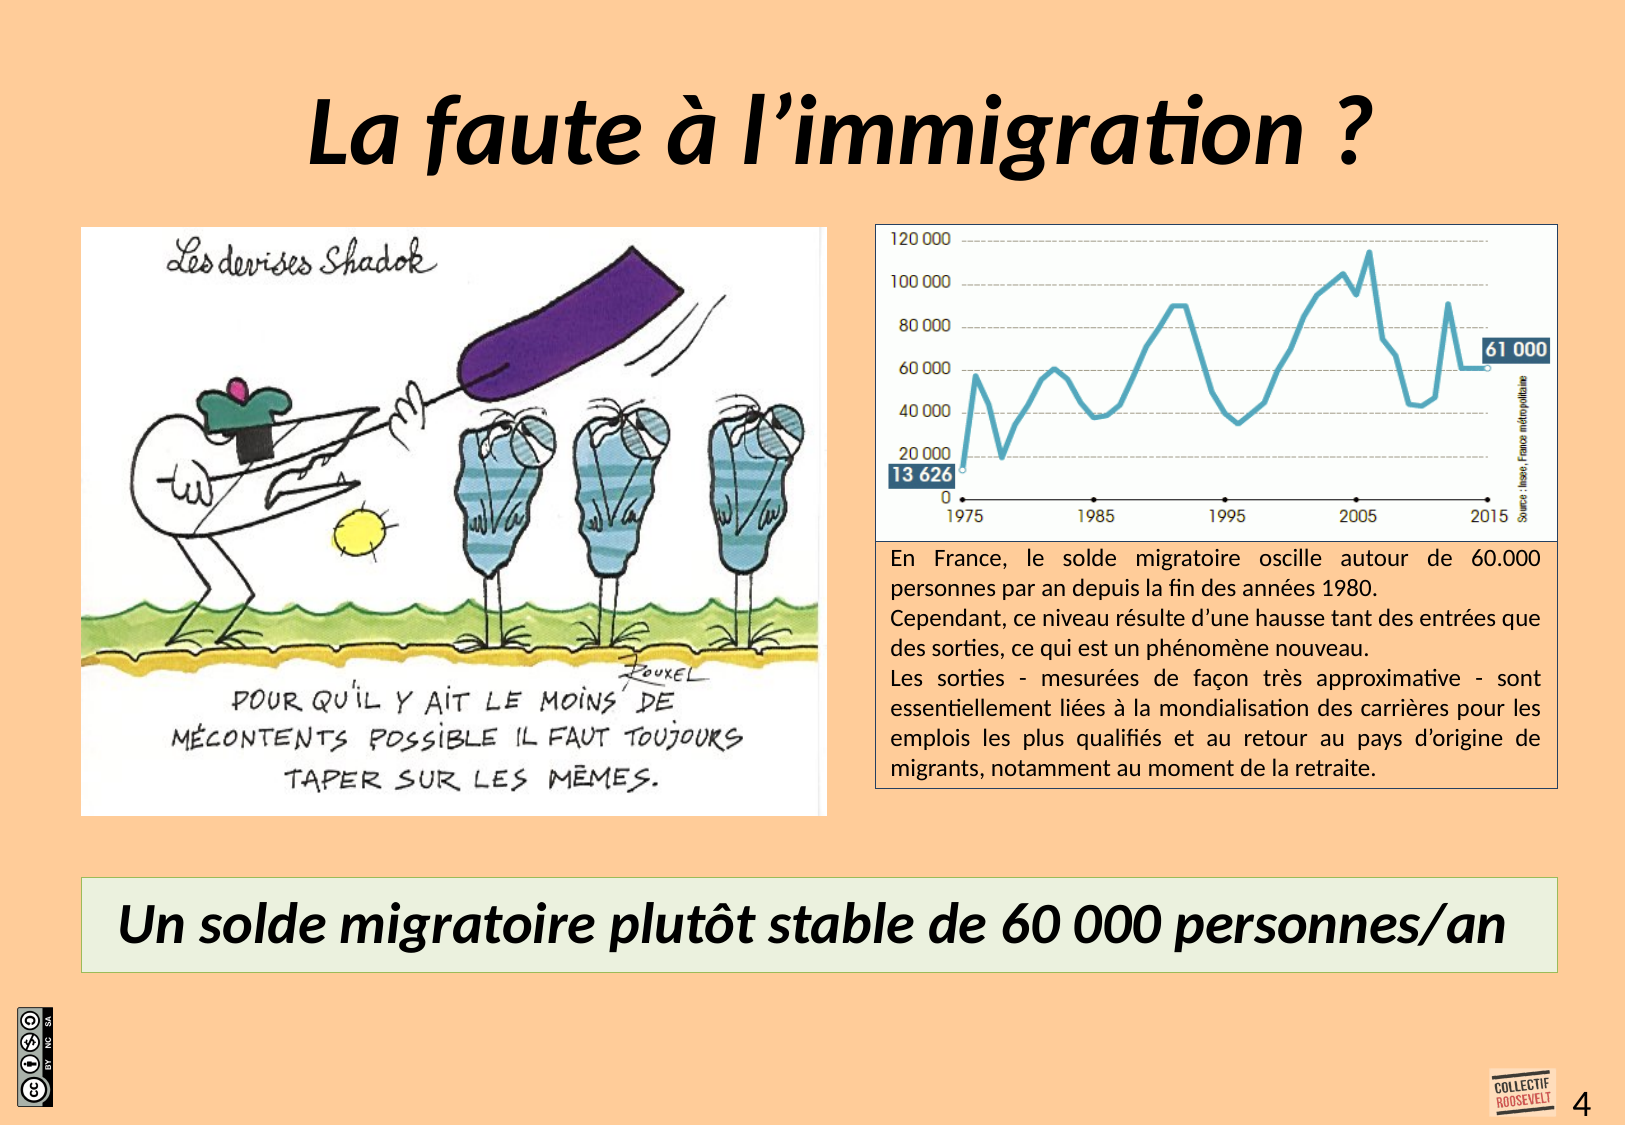

# La faute à l’immigration ?
En France, le solde migratoire oscille autour de 60.000 personnes par an depuis la fin des années 1980.
Cependant, ce niveau résulte d’une hausse tant des entrées que des sorties, ce qui est un phénomène nouveau.
Les sorties - mesurées de façon très approximative - sont essentiellement liées à la mondialisation des carrières pour les emplois les plus qualifiés et au retour au pays d’origine de migrants, notamment au moment de la retraite.
Un solde migratoire plutôt stable de 60 000 personnes/an